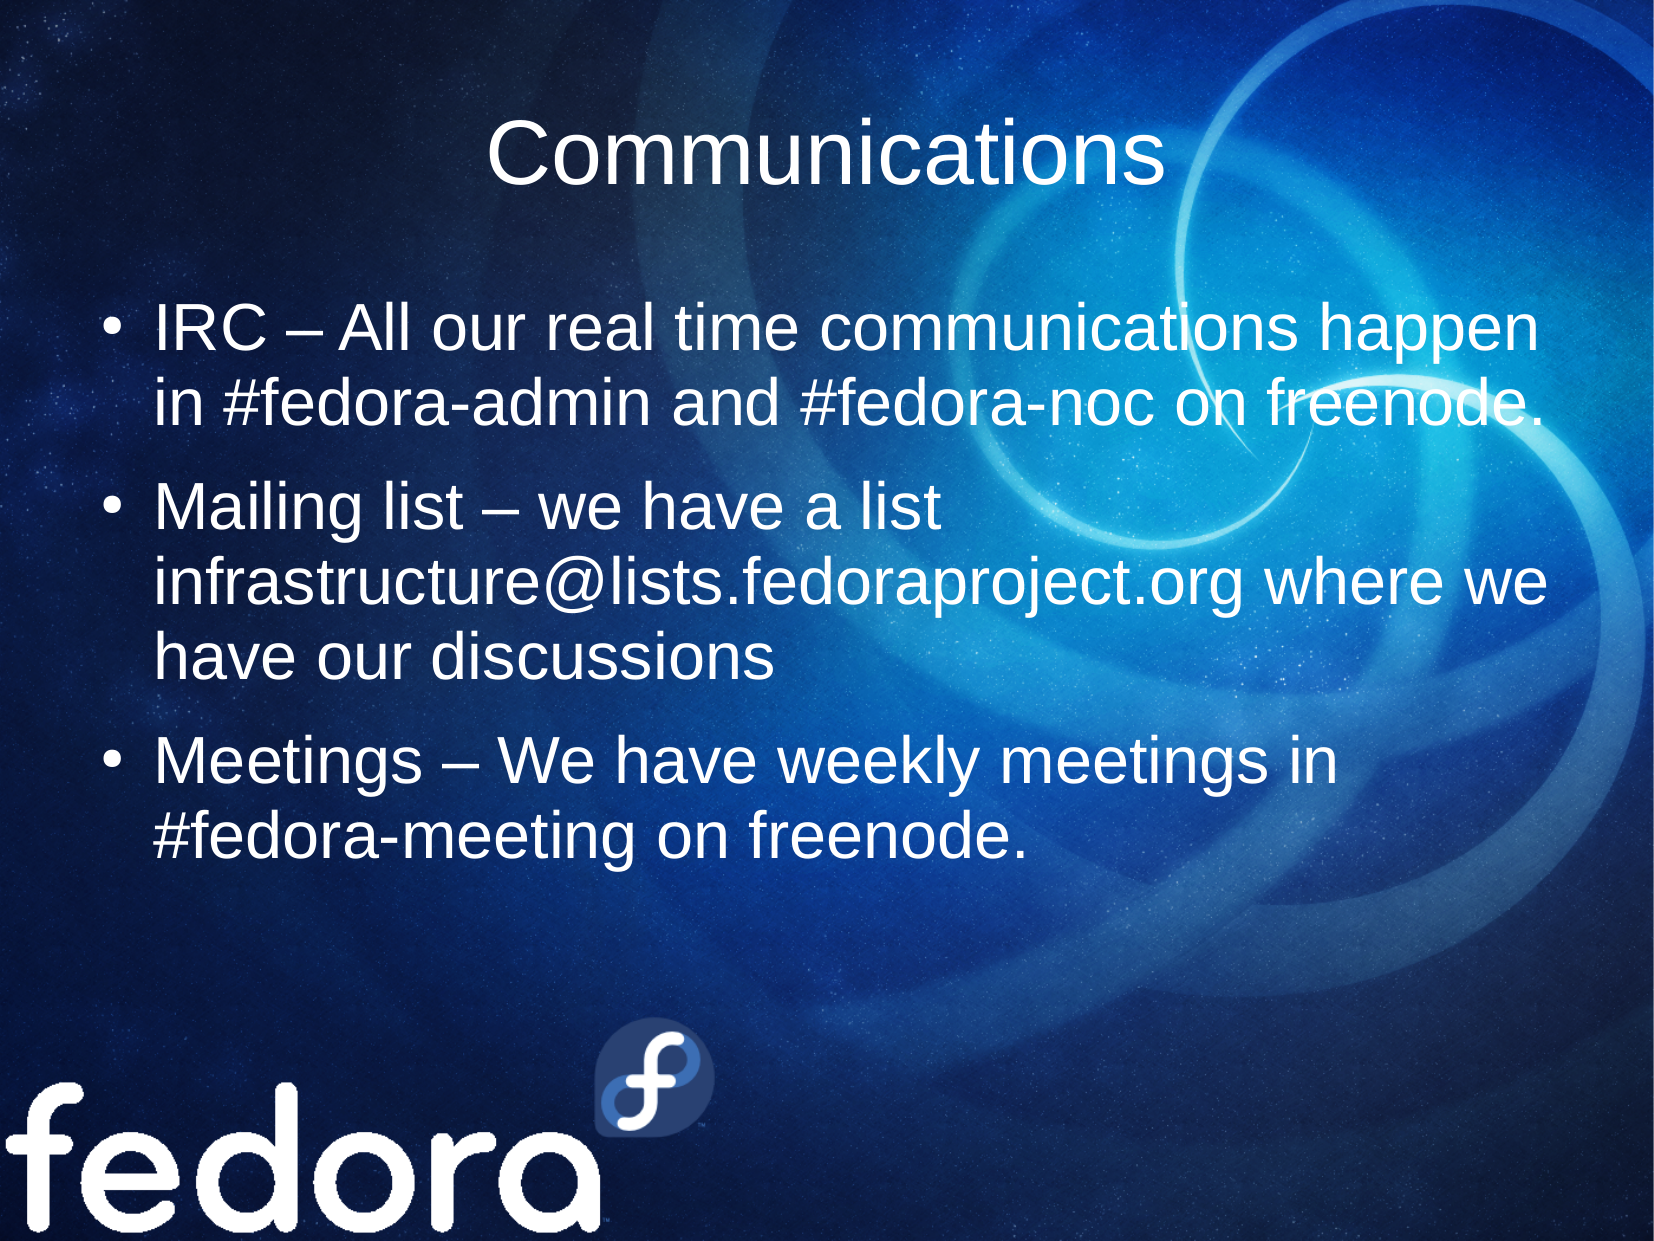

# Communications
IRC – All our real time communications happen in #fedora-admin and #fedora-noc on freenode.
Mailing list – we have a list infrastructure@lists.fedoraproject.org where we have our discussions
Meetings – We have weekly meetings in #fedora-meeting on freenode.